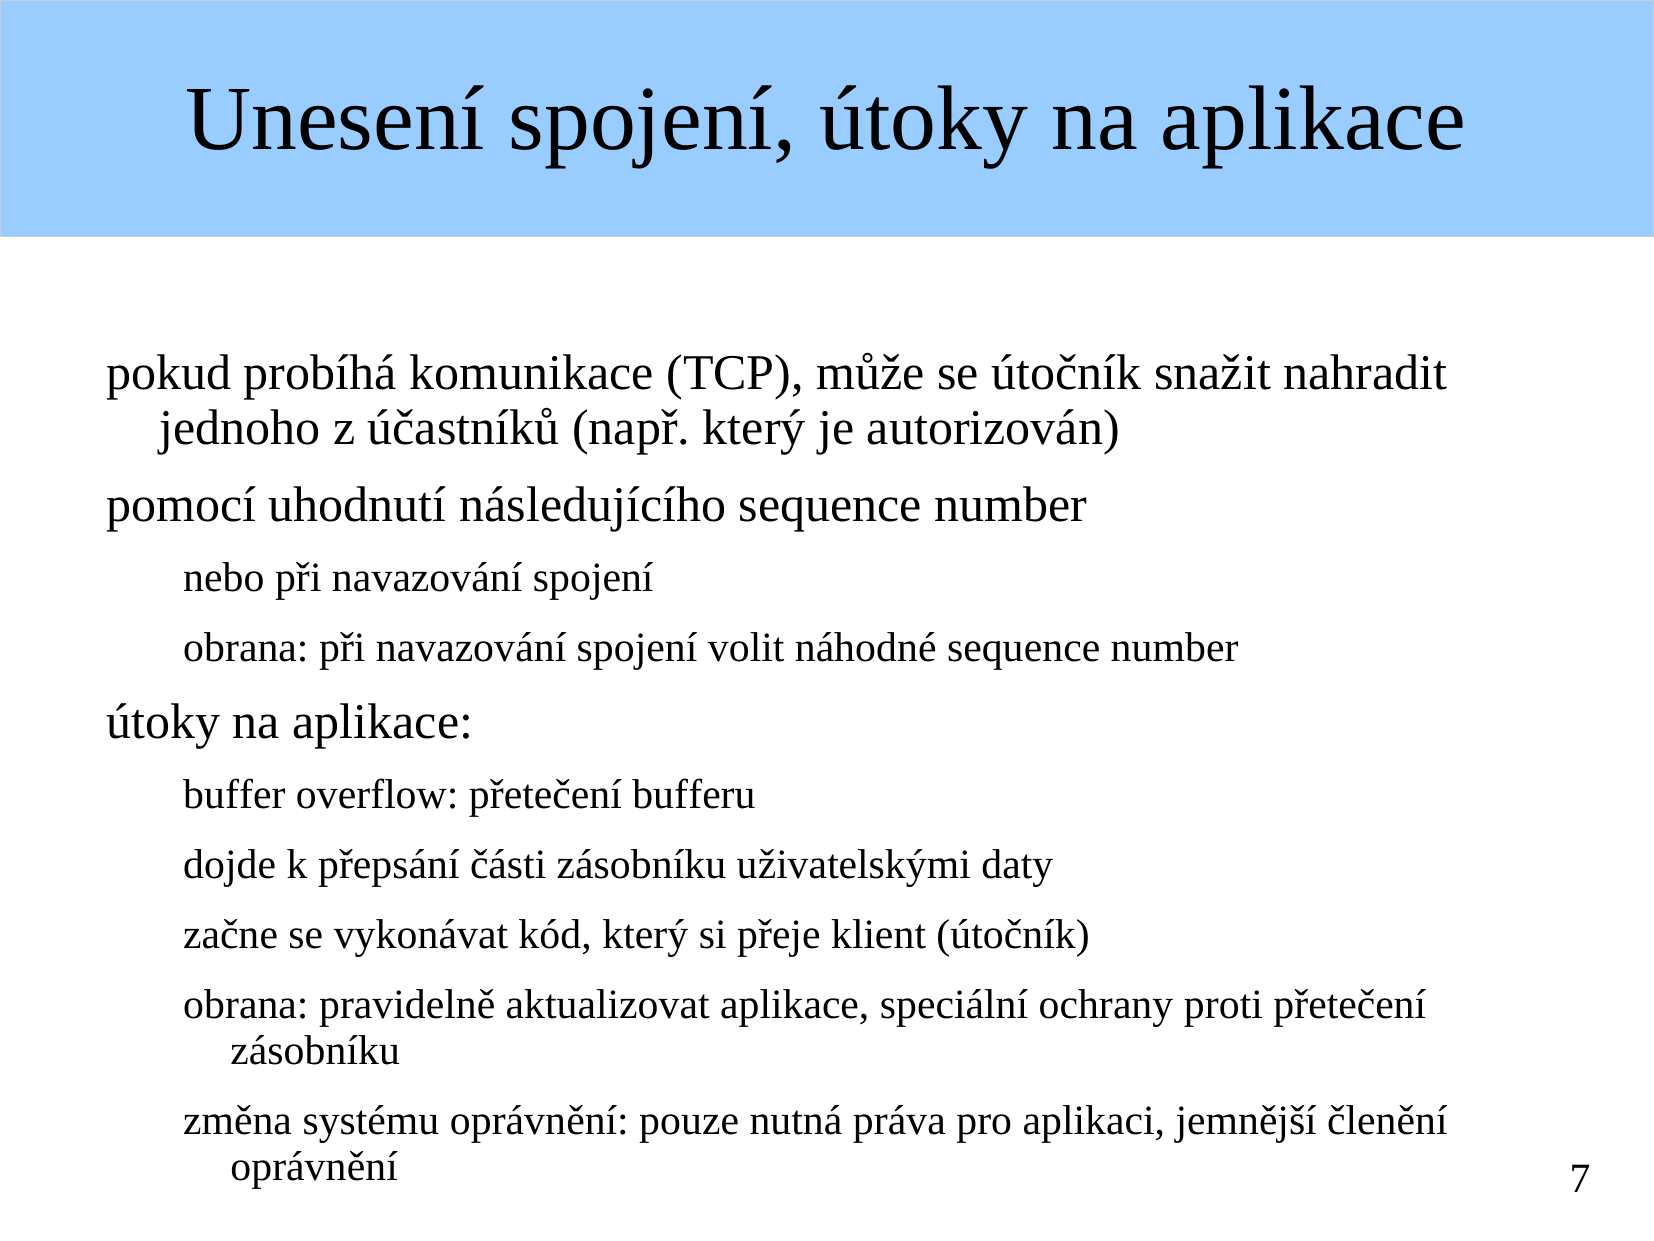

# Unesení spojení, útoky na aplikace
pokud probíhá komunikace (TCP), může se útočník snažit nahradit jednoho z účastníků (např. který je autorizován)
pomocí uhodnutí následujícího sequence number
nebo při navazování spojení
obrana: při navazování spojení volit náhodné sequence number
útoky na aplikace:
buffer overflow: přetečení bufferu
dojde k přepsání části zásobníku uživatelskými daty
začne se vykonávat kód, který si přeje klient (útočník)
obrana: pravidelně aktualizovat aplikace, speciální ochrany proti přetečení zásobníku
změna systému oprávnění: pouze nutná práva pro aplikaci, jemnější členění oprávnění